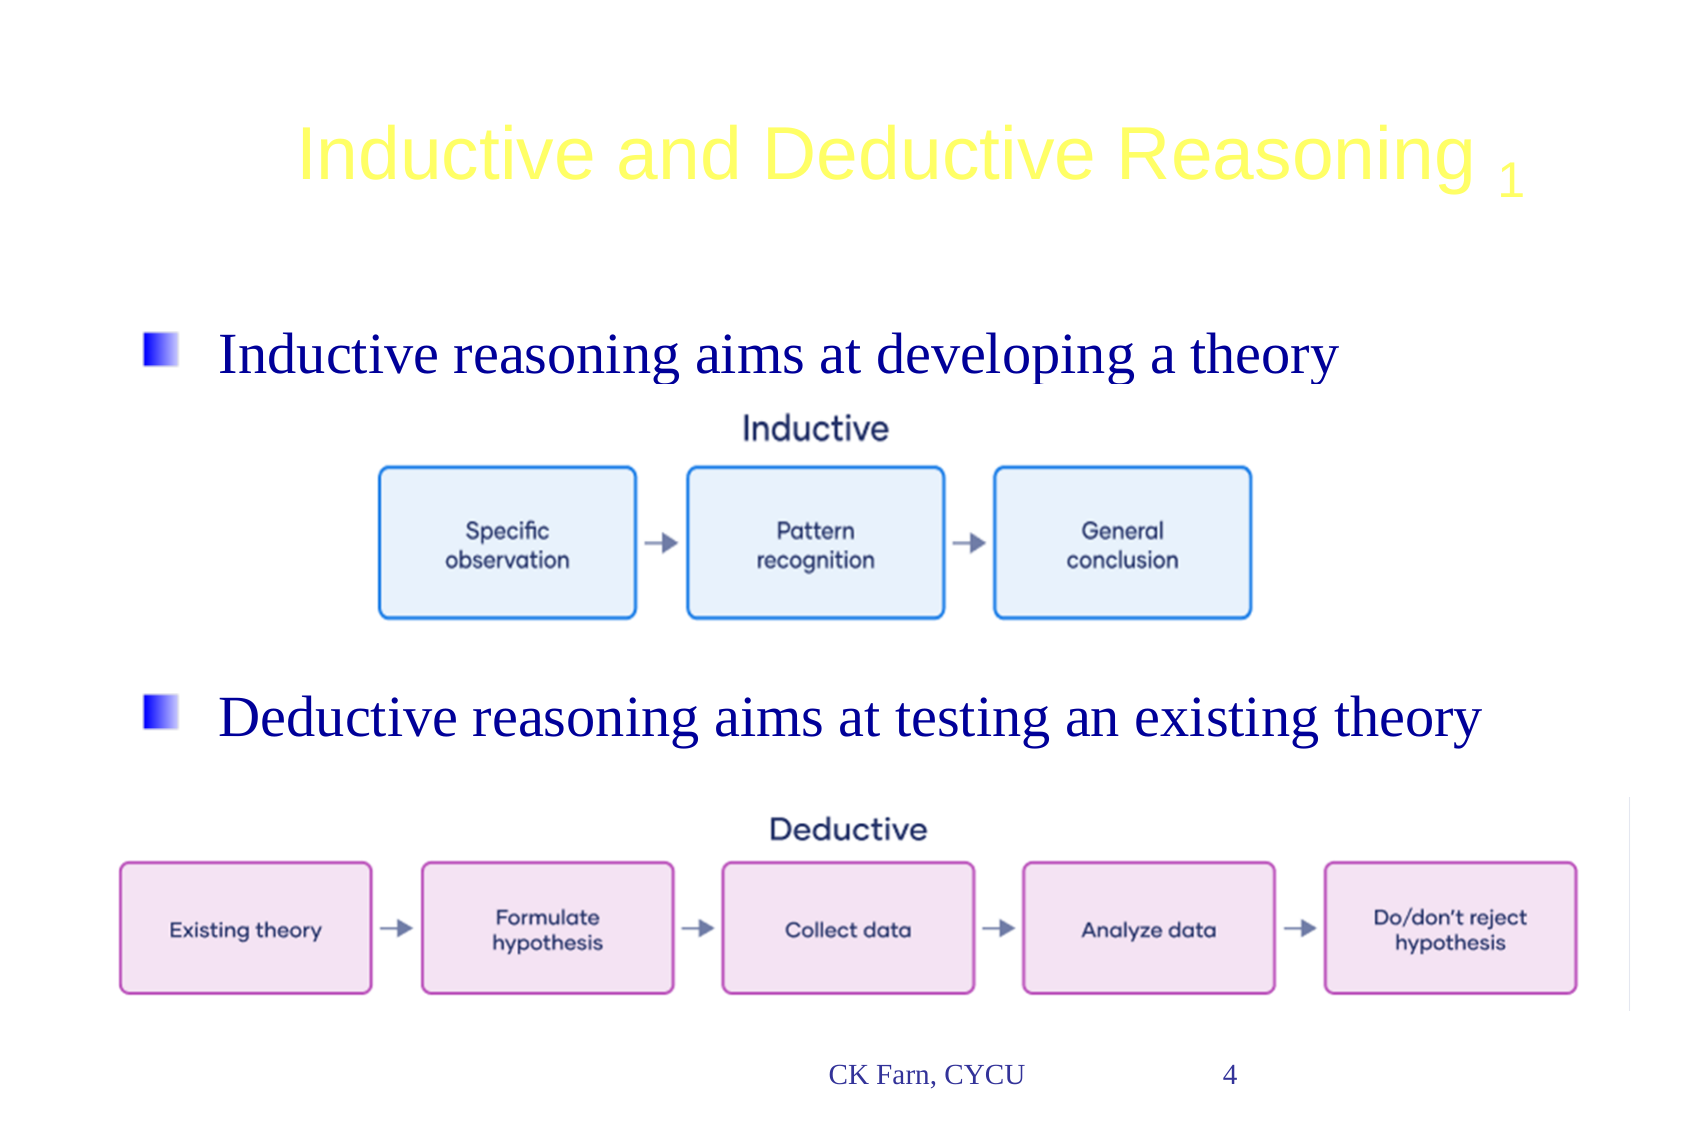

# Inductive and Deductive Reasoning 1
Inductive reasoning aims at developing a theory
Deductive reasoning aims at testing an existing theory
CK Farn, CYCU